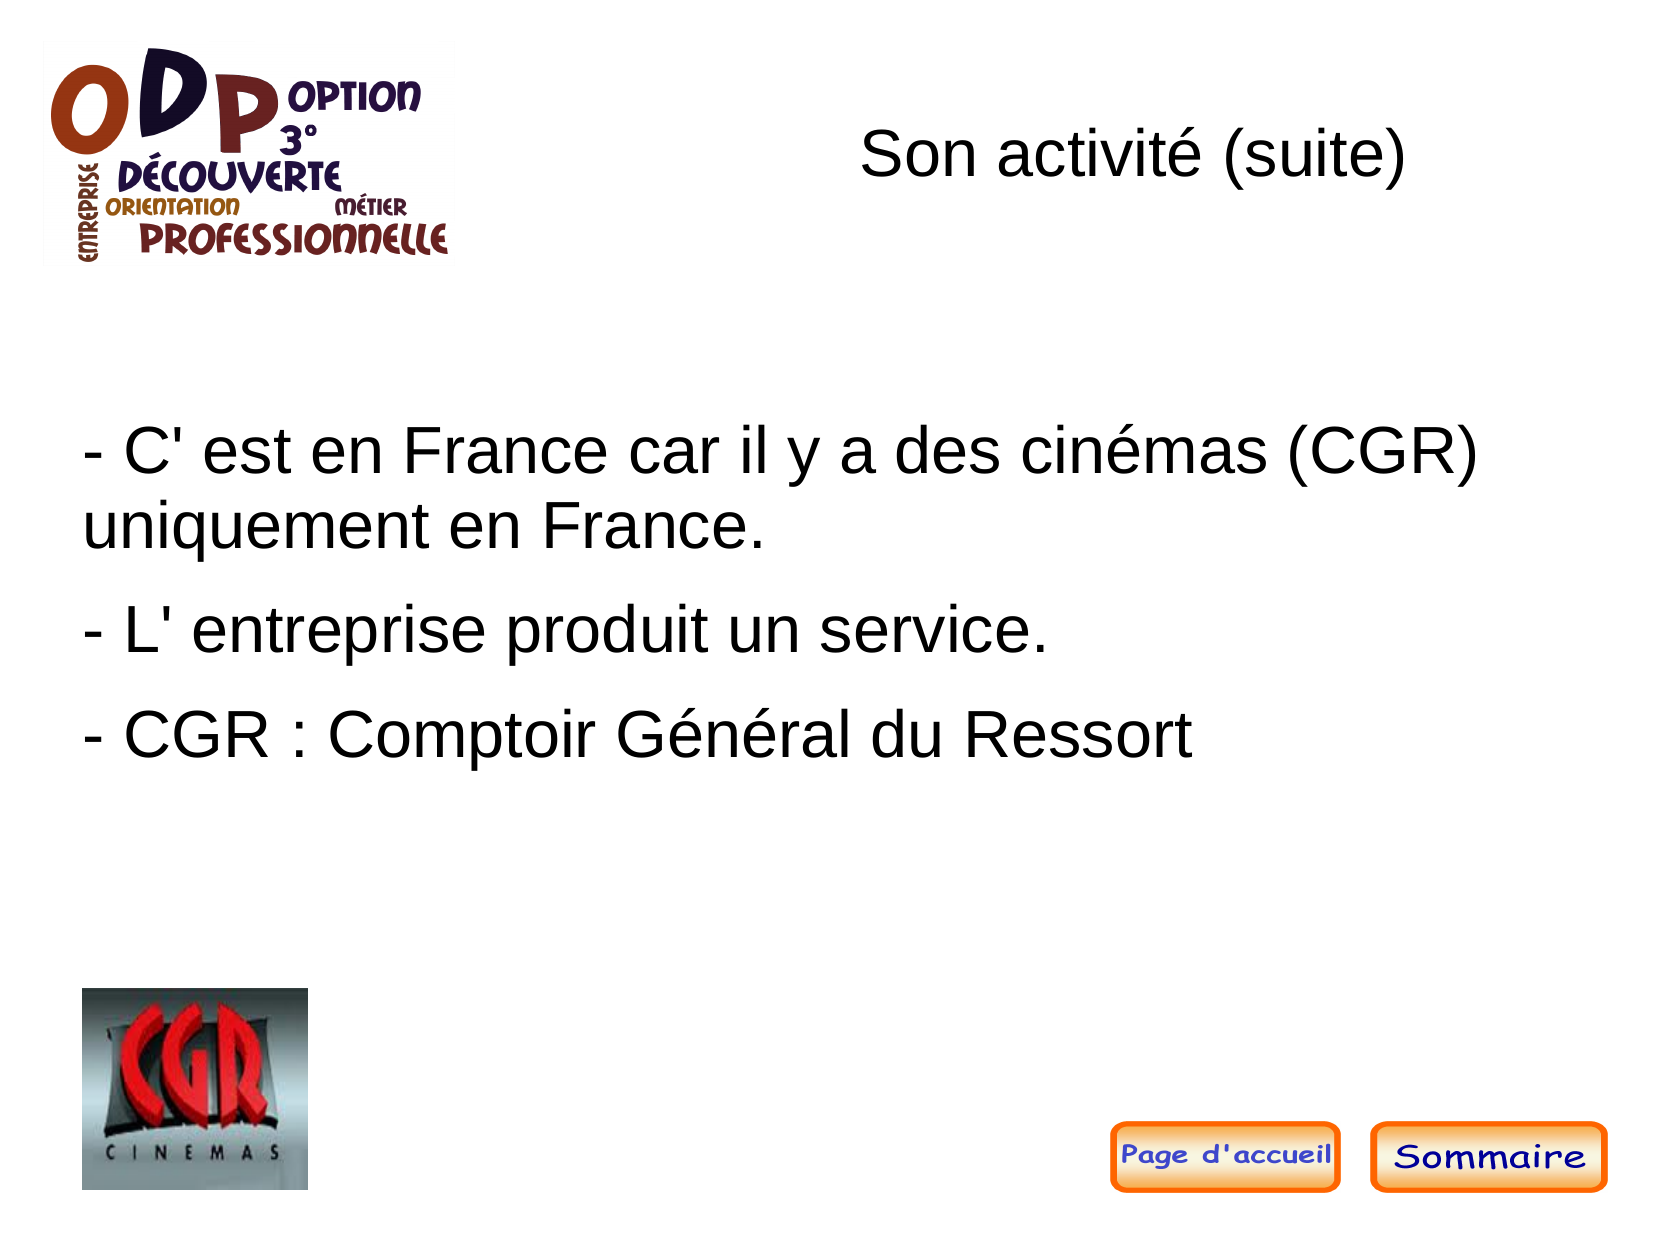

# Son activité (suite)
- C' est en France car il y a des cinémas (CGR) uniquement en France.
- L' entreprise produit un service.
- CGR : Comptoir Général du Ressort
Petit logo